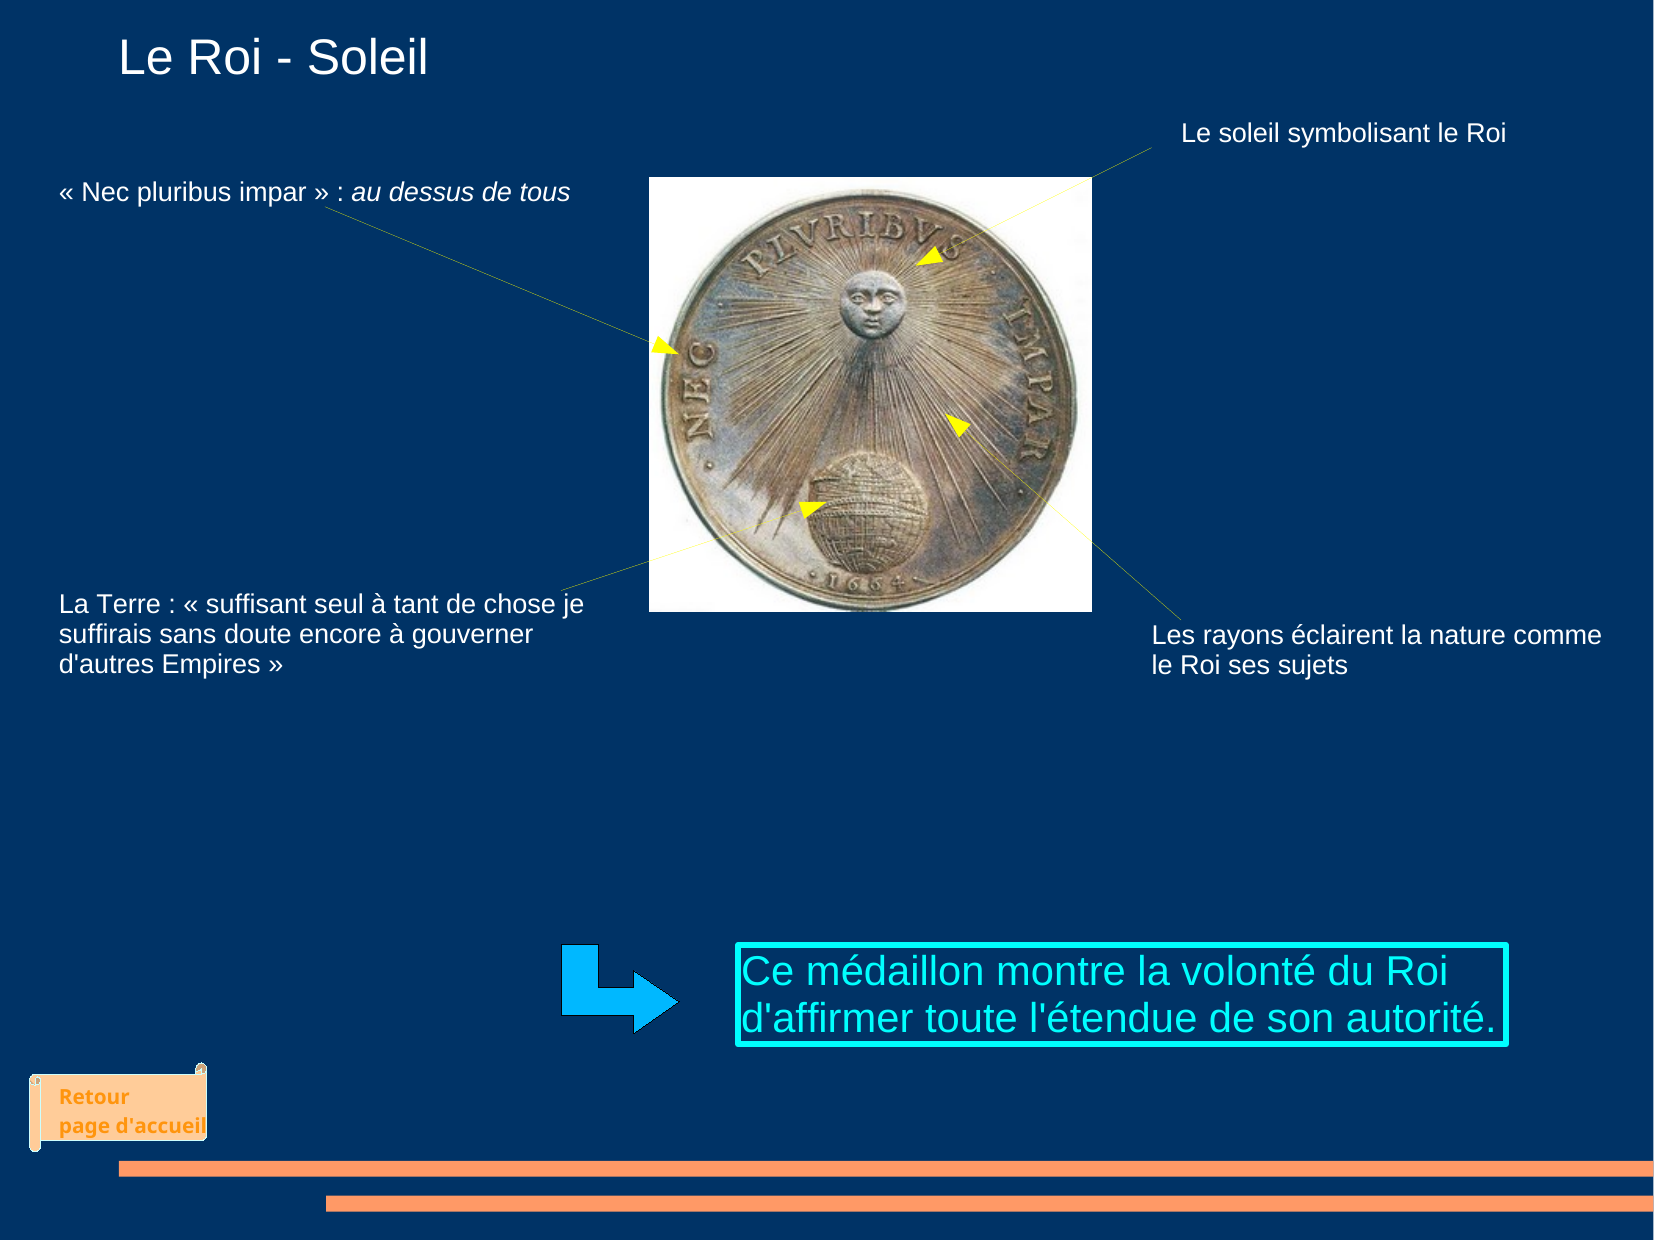

Le Roi - Soleil
Le soleil symbolisant le Roi
« Nec pluribus impar » : au dessus de tous
La Terre : « suffisant seul à tant de chose je suffirais sans doute encore à gouverner d'autres Empires »
Les rayons éclairent la nature comme le Roi ses sujets
Ce médaillon montre la volonté du Roi d'affirmer toute l'étendue de son autorité.
Retour
page d'accueil